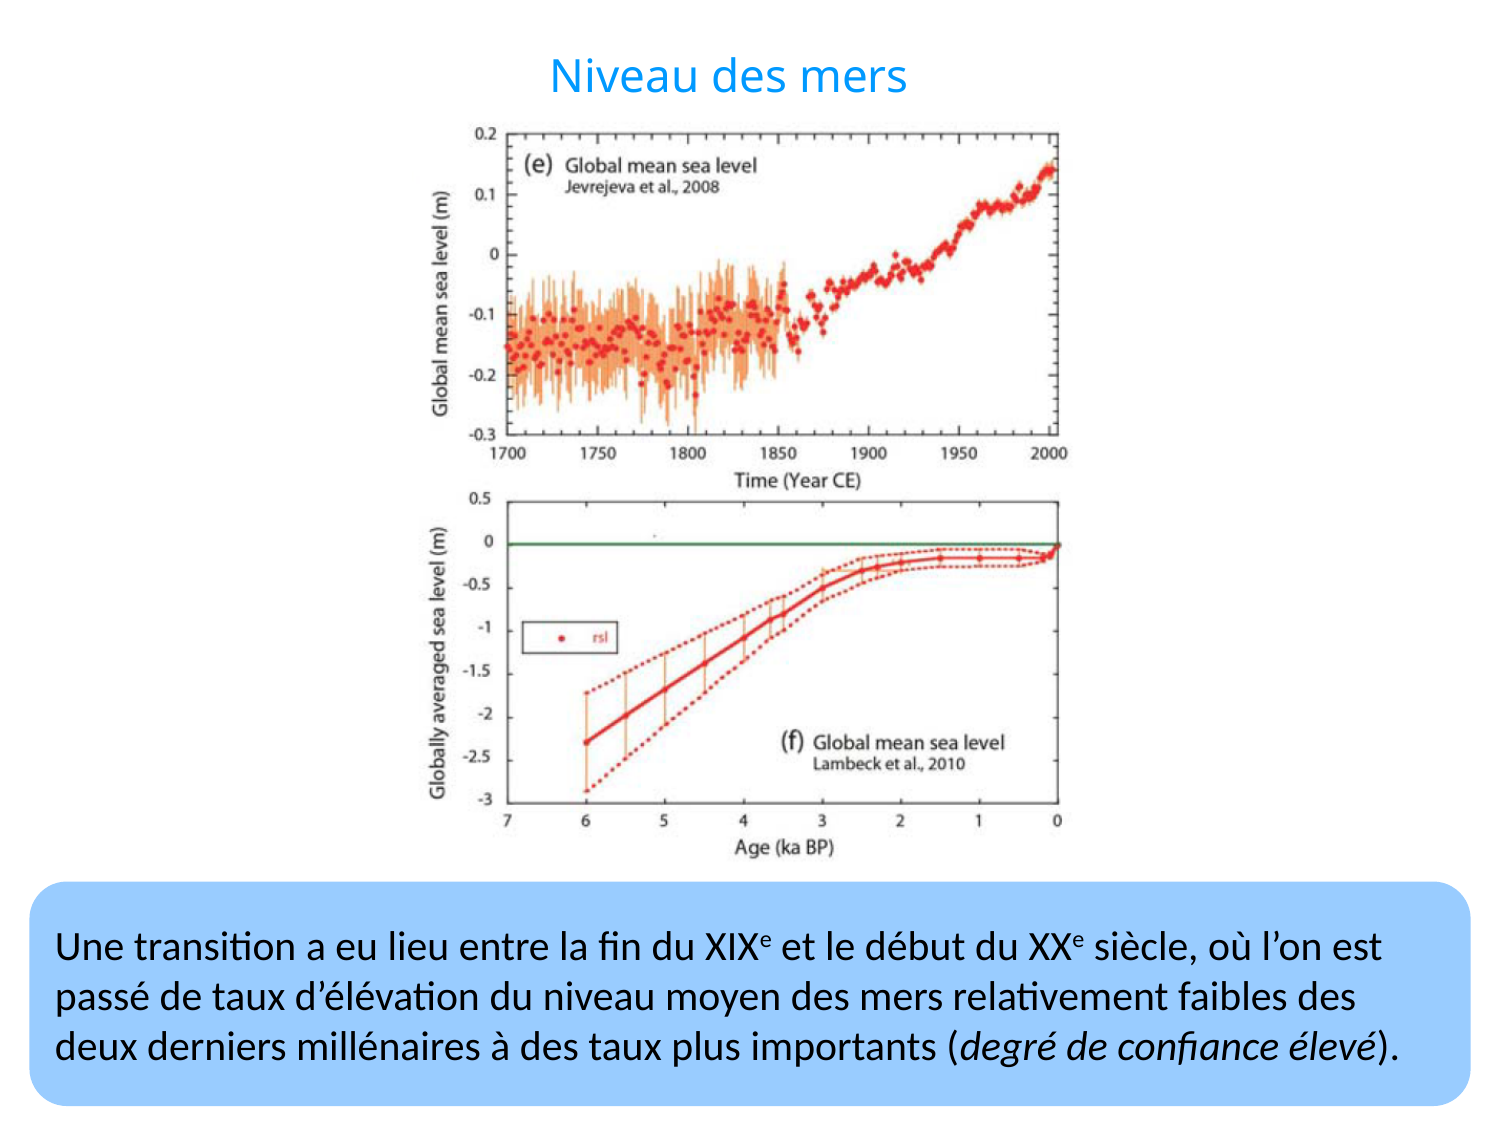

# Niveau des mers
Une transition a eu lieu entre la fin du XIXe et le début du XXe siècle, où l’on est passé de taux d’élévation du niveau moyen des mers relativement faibles des deux derniers millénaires à des taux plus importants (degré de confiance élevé).
Une transition a eu lieu entre la fin du XIXe et le début du XXe siècle, où l’on est passé de taux d’élévation du niveau moyen des mers relativement faibles des deux derniers millénaires à des taux plus importants (degré de confiance élevé).